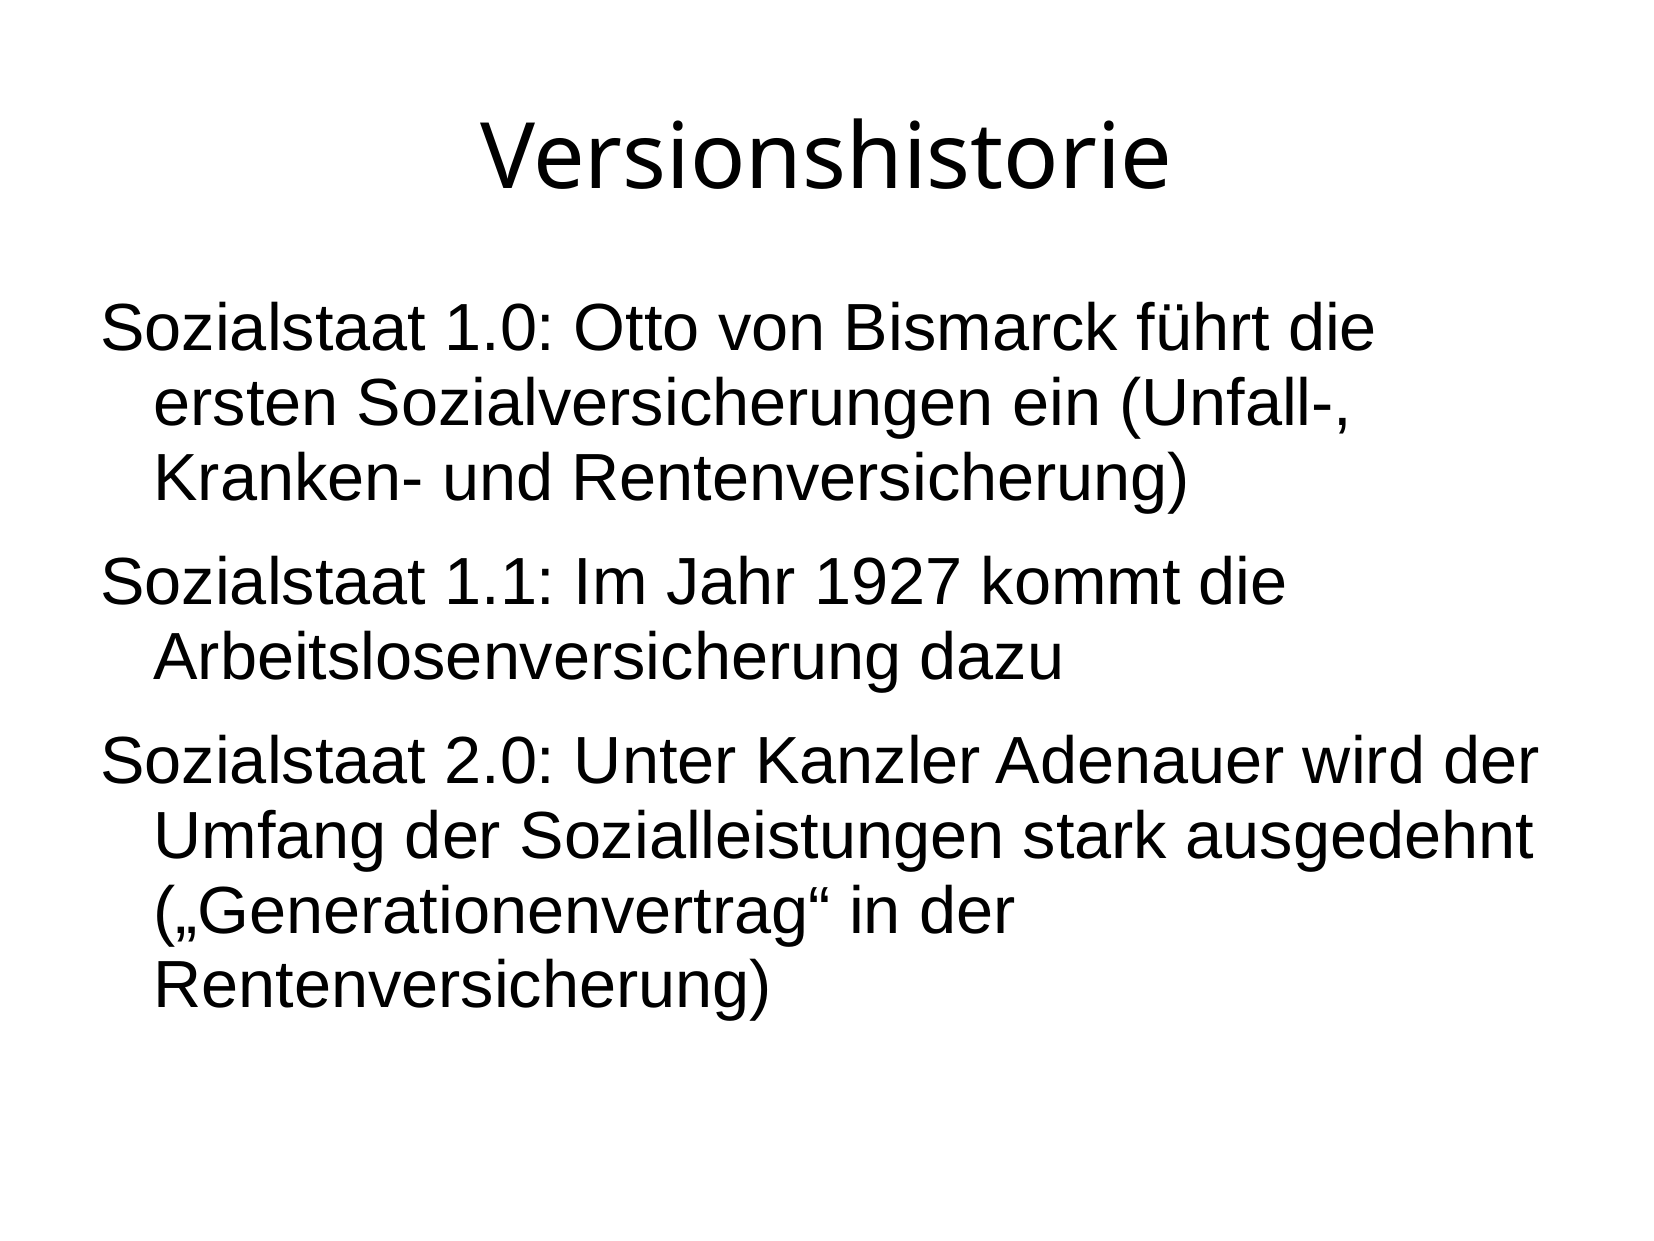

# Versionshistorie
Sozialstaat 1.0: Otto von Bismarck führt die ersten Sozialversicherungen ein (Unfall-, Kranken- und Rentenversicherung)
Sozialstaat 1.1: Im Jahr 1927 kommt die Arbeitslosenversicherung dazu
Sozialstaat 2.0: Unter Kanzler Adenauer wird der Umfang der Sozialleistungen stark ausgedehnt („Generationenvertrag“ in der Rentenversicherung)